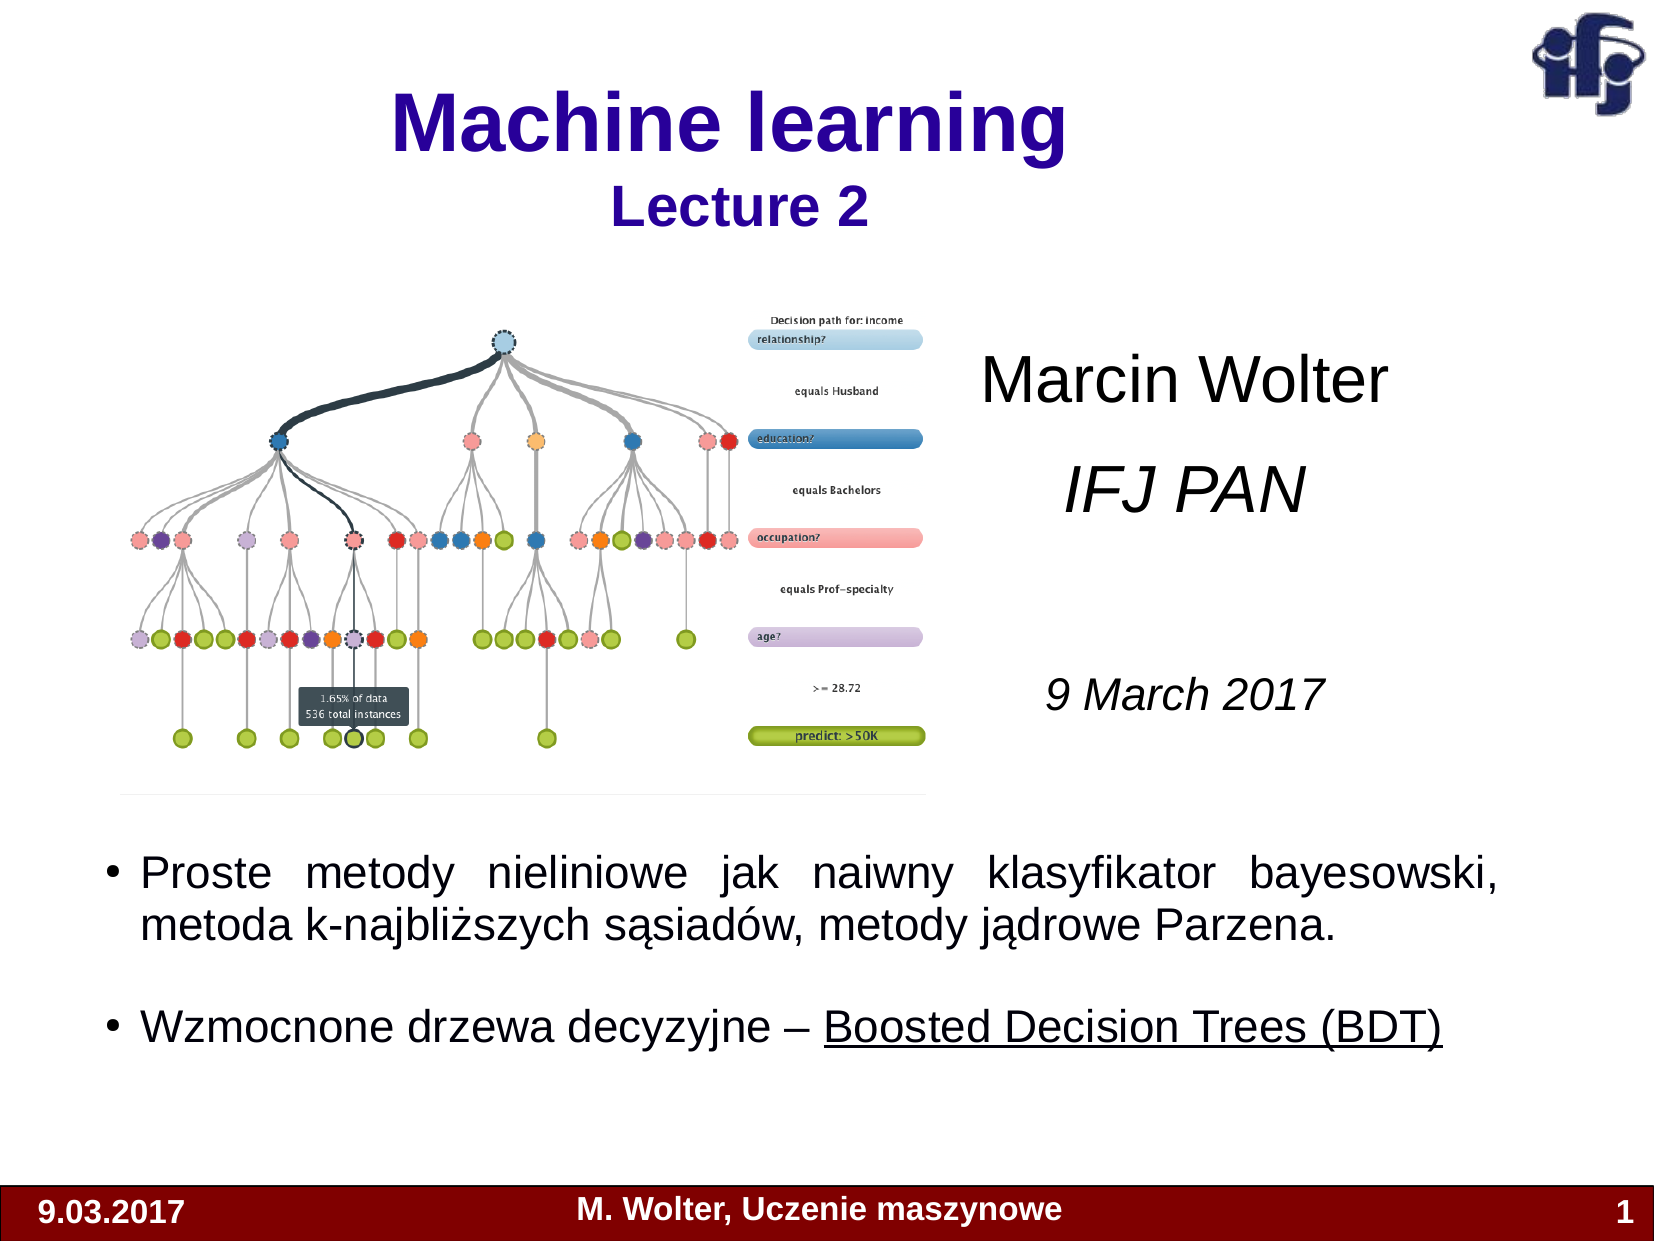

# Machine learning Lecture 2
Marcin Wolter
IFJ PAN
9 March 2017
Proste metody nieliniowe jak naiwny klasyfikator bayesowski, metoda k-najbliższych sąsiadów, metody jądrowe Parzena.
Wzmocnone drzewa decyzyjne – Boosted Decision Trees (BDT)
9.03.2017
Machine Learning, M. Wolter